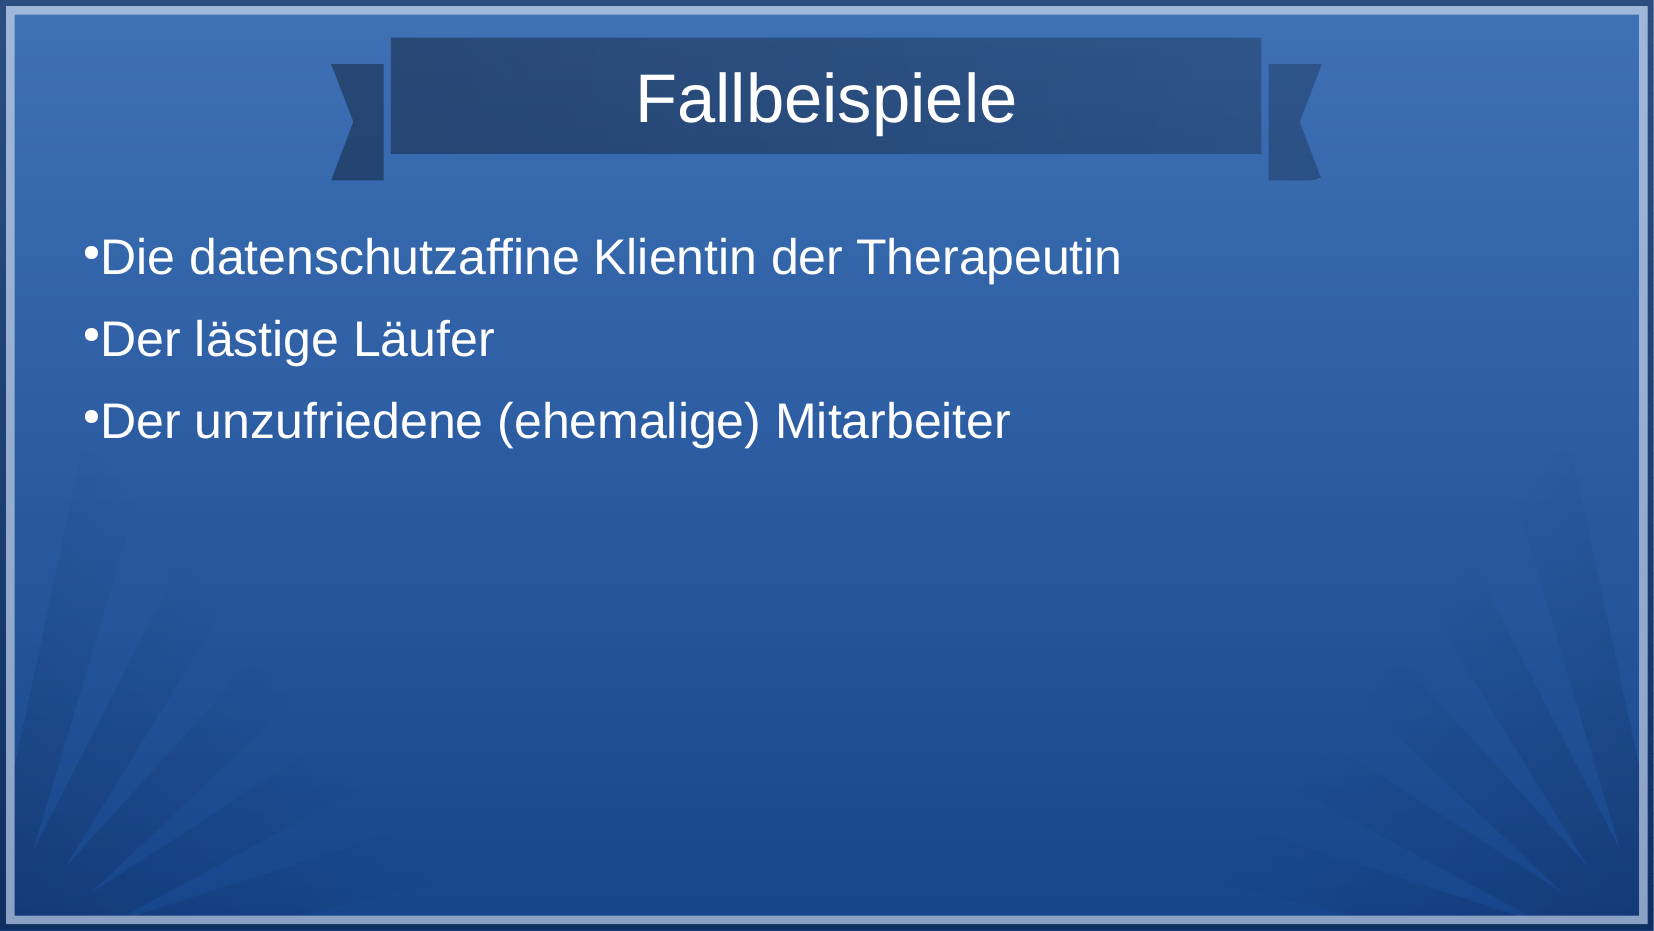

# Fallbeispiele
Die datenschutzaffine Klientin der Therapeutin
Der lästige Läufer
Der unzufriedene (ehemalige) Mitarbeiter